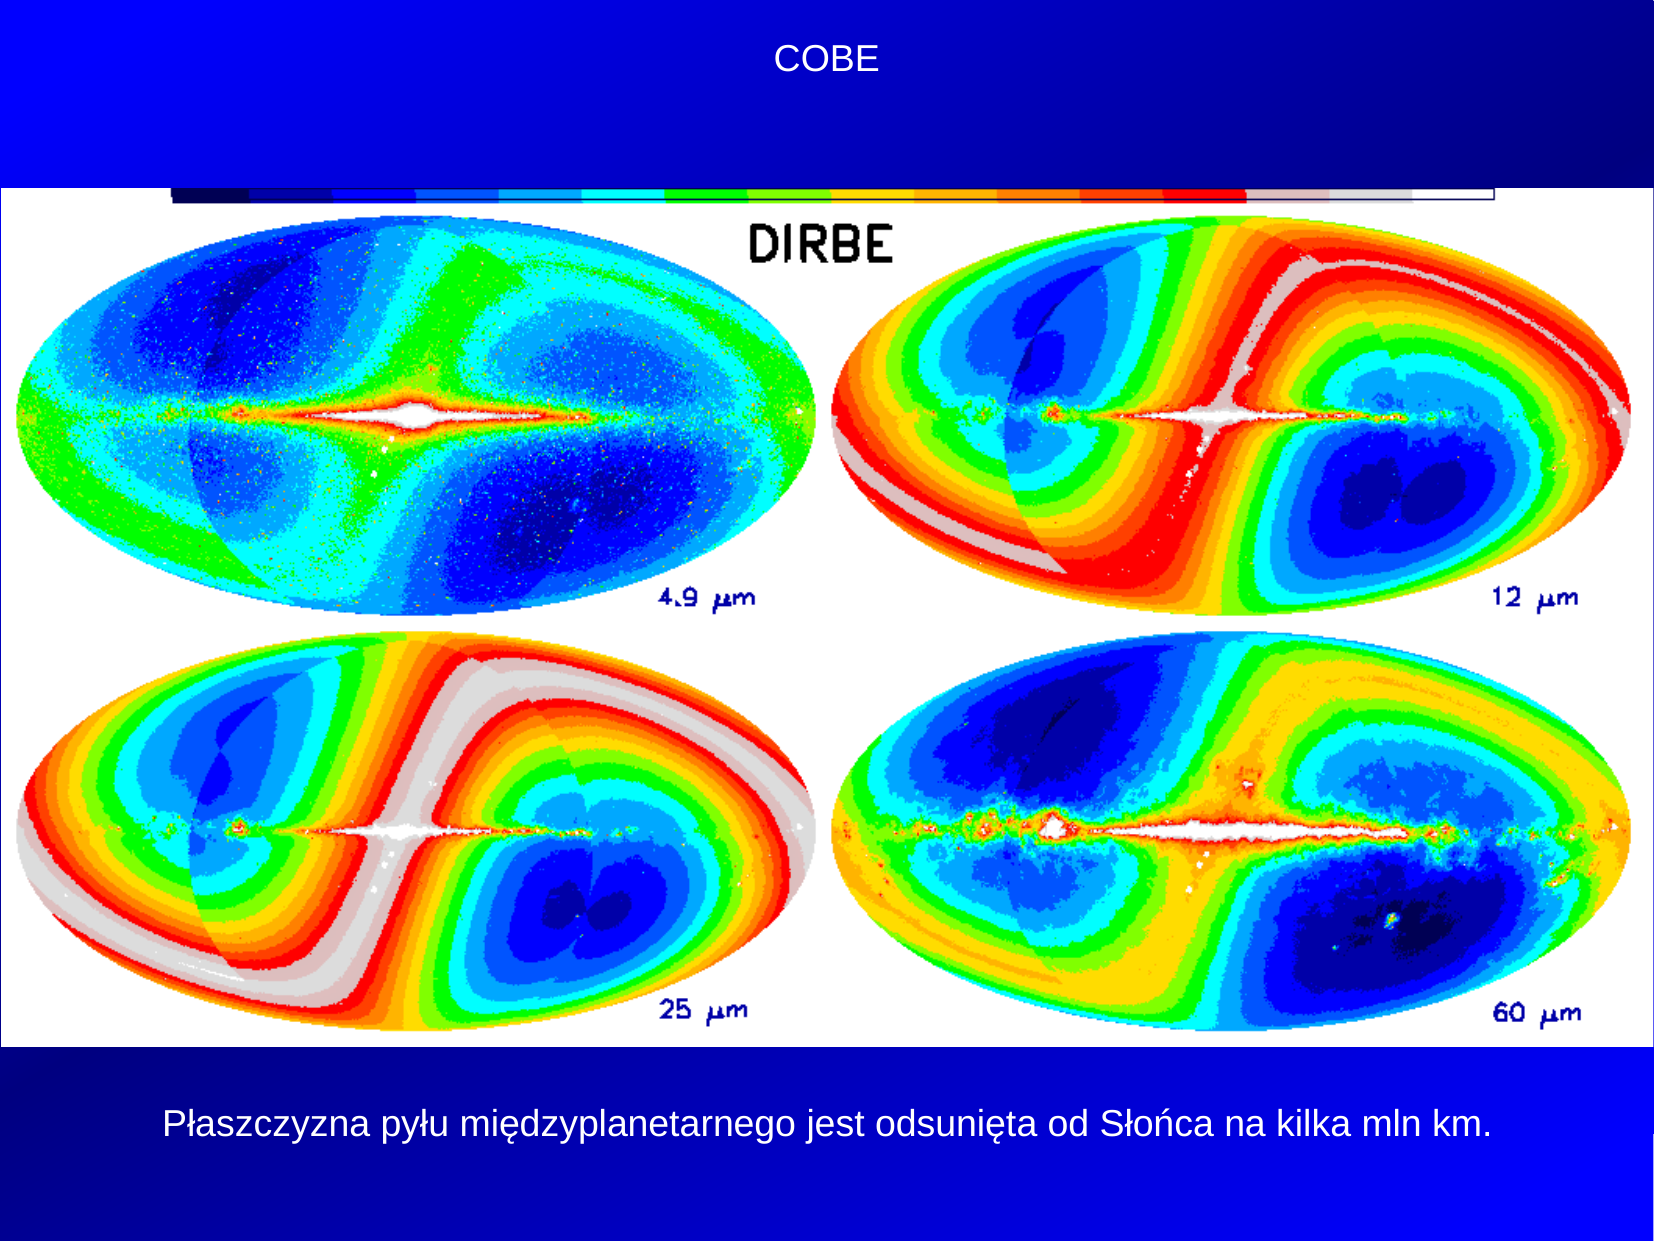

COBE
Płaszczyzna pyłu międzyplanetarnego jest odsunięta od Słońca na kilka mln km.